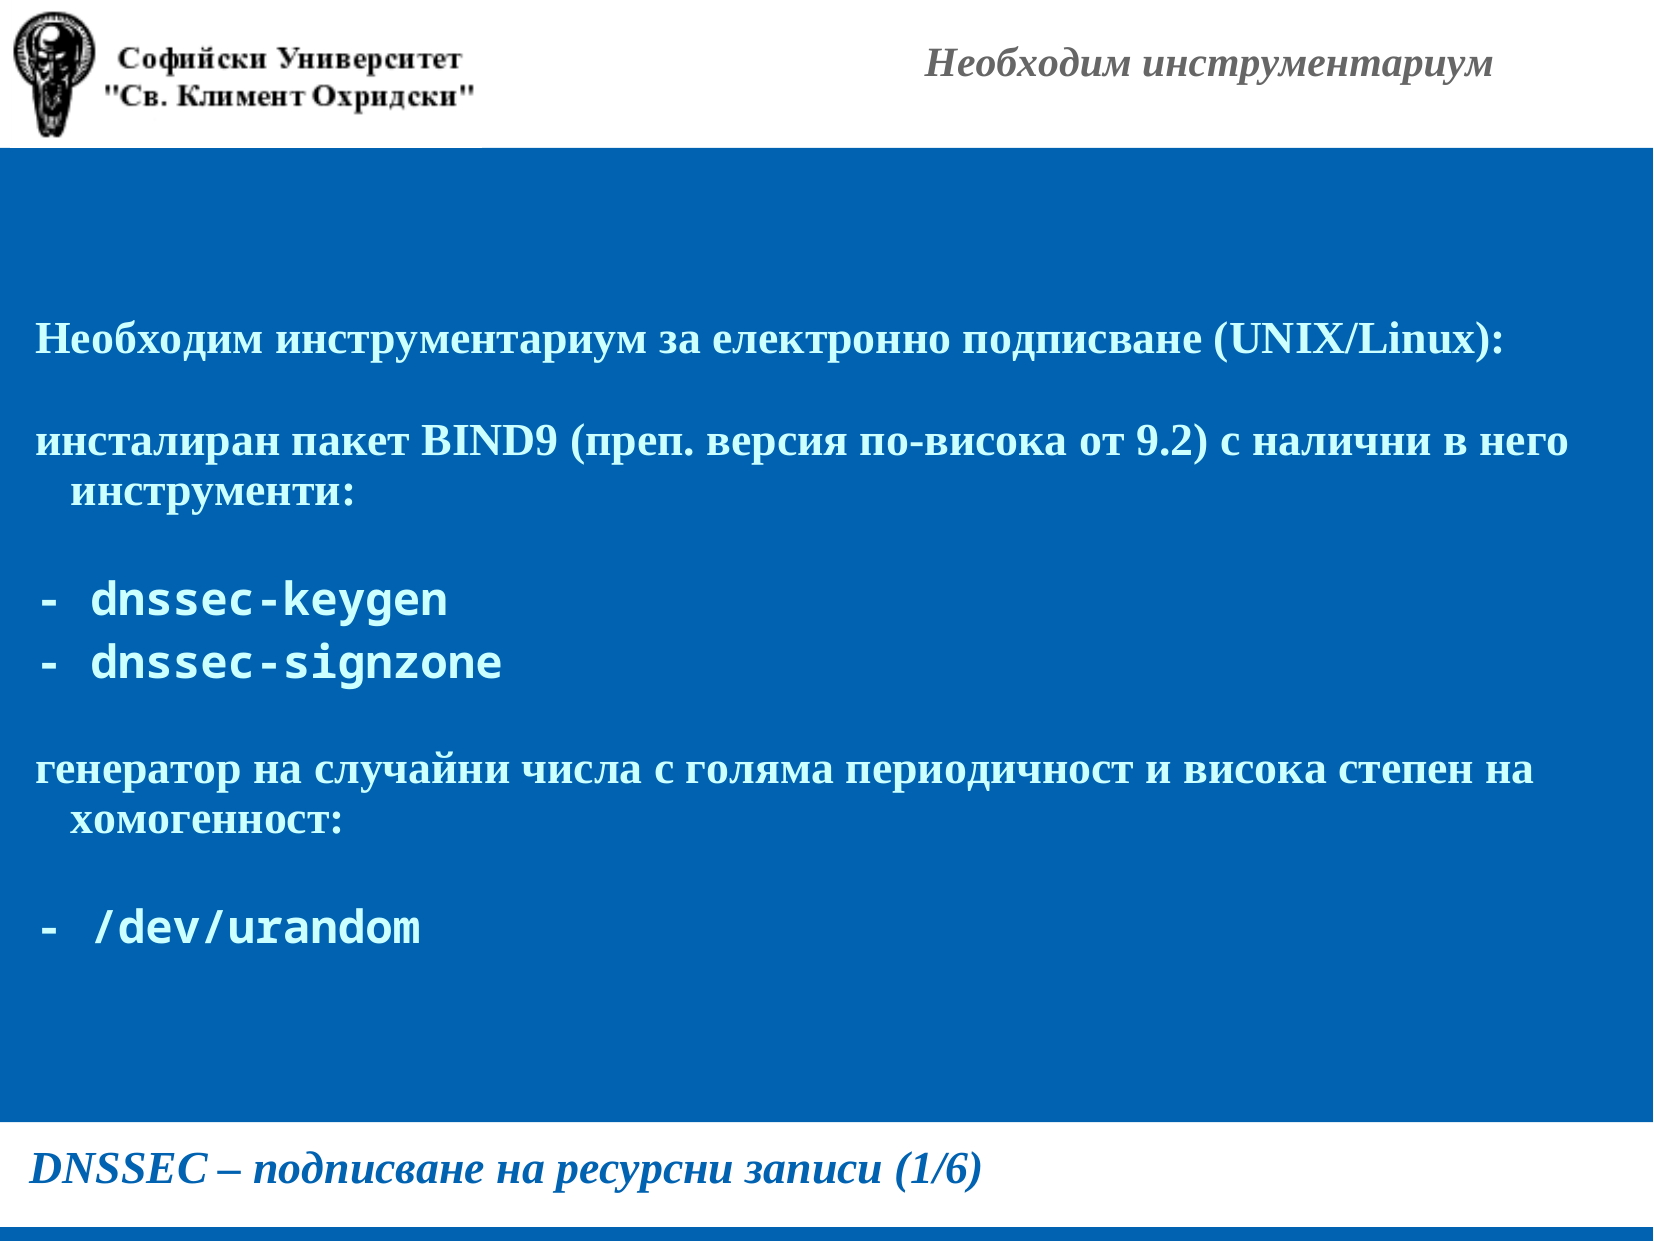

# Необходим инструментариум
Необходим инструментариум за електронно подписване (UNIX/Linux):
инсталиран пакет BIND9 (преп. версия по-висока от 9.2) с налични в него инструменти:
- dnssec-keygen
- dnssec-signzone
генератор на случайни числа с голяма периодичност и висока степен на хомогенност:
- /dev/urandom
DNSSEC – подписване на ресурсни записи (1/6)